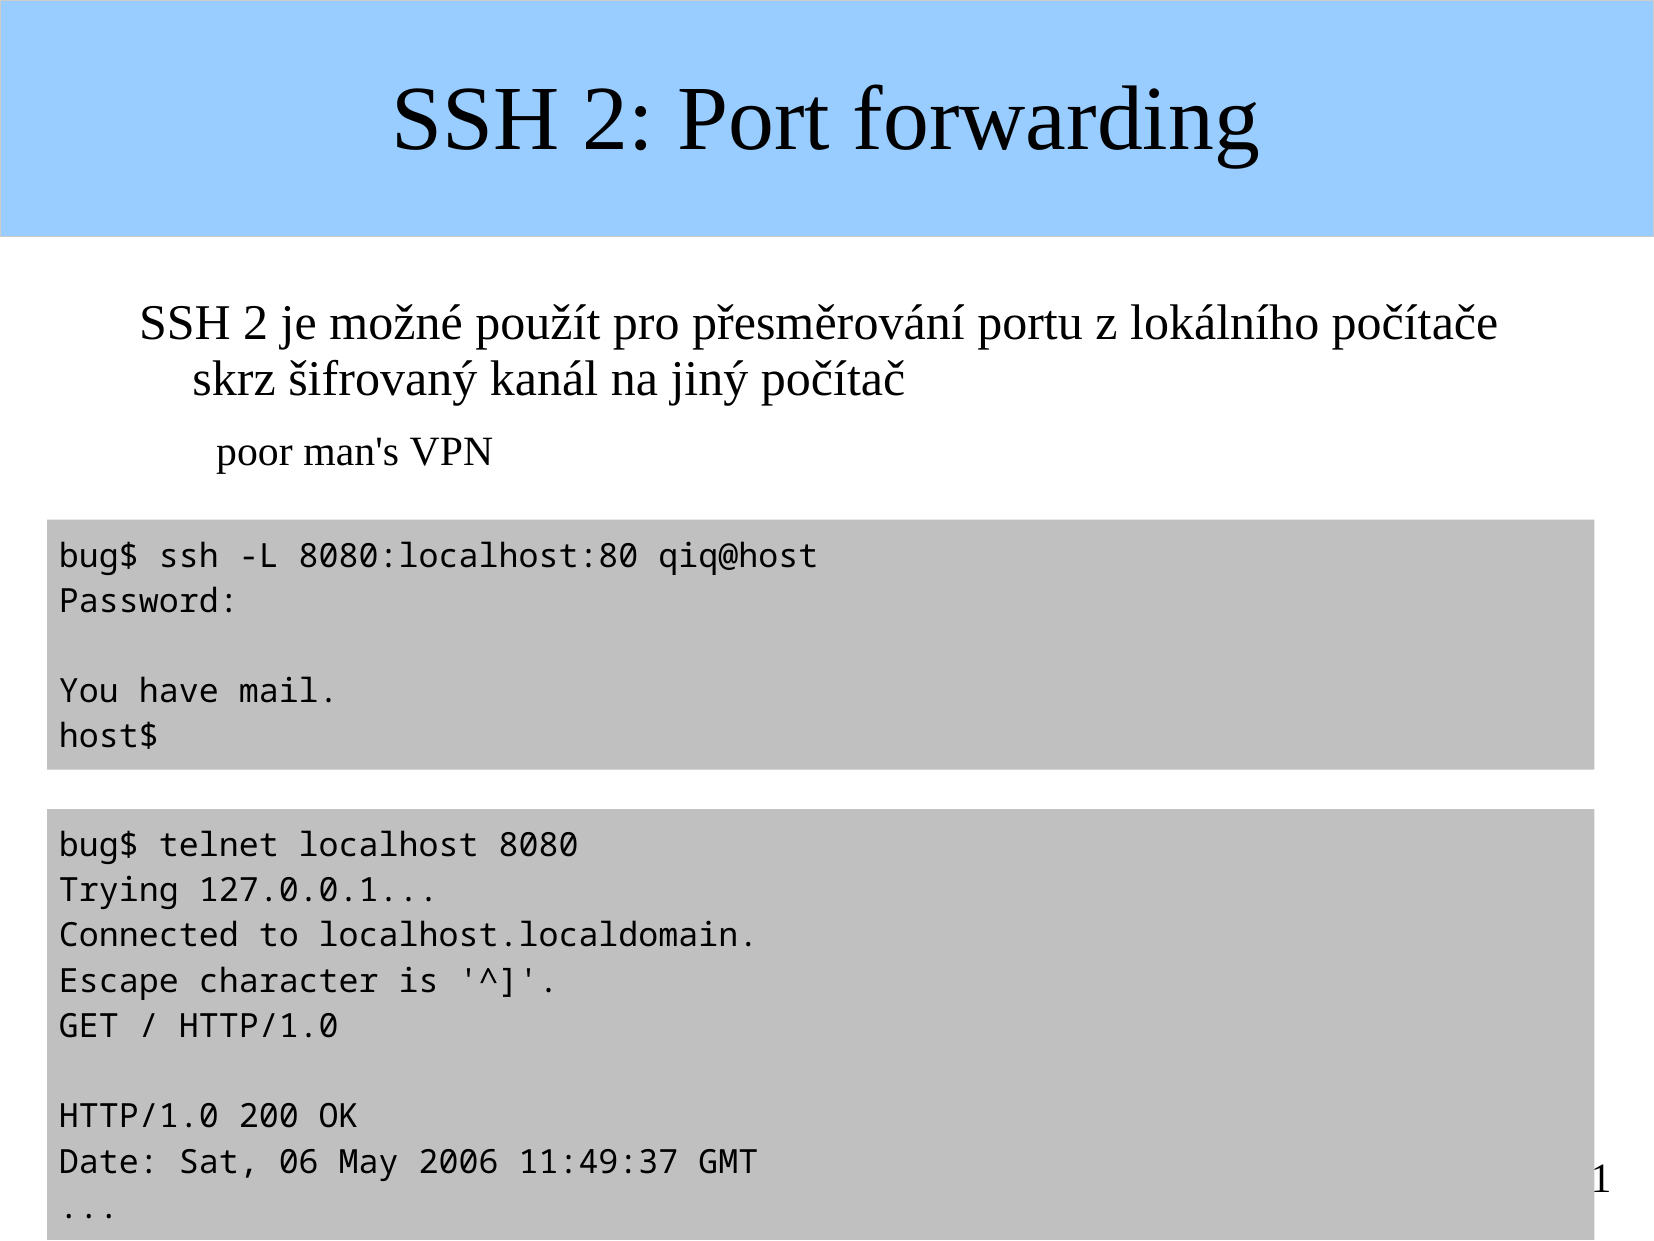

# SSH 2: Port forwarding
SSH 2 je možné použít pro přesměrování portu z lokálního počítače skrz šifrovaný kanál na jiný počítač
poor man's VPN
bug$ ssh -L 8080:localhost:80 qiq@host
Password:
You have mail.
host$
bug$ telnet localhost 8080
Trying 127.0.0.1...
Connected to localhost.localdomain.
Escape character is '^]'.
GET / HTTP/1.0
HTTP/1.0 200 OK
Date: Sat, 06 May 2006 11:49:37 GMT
...